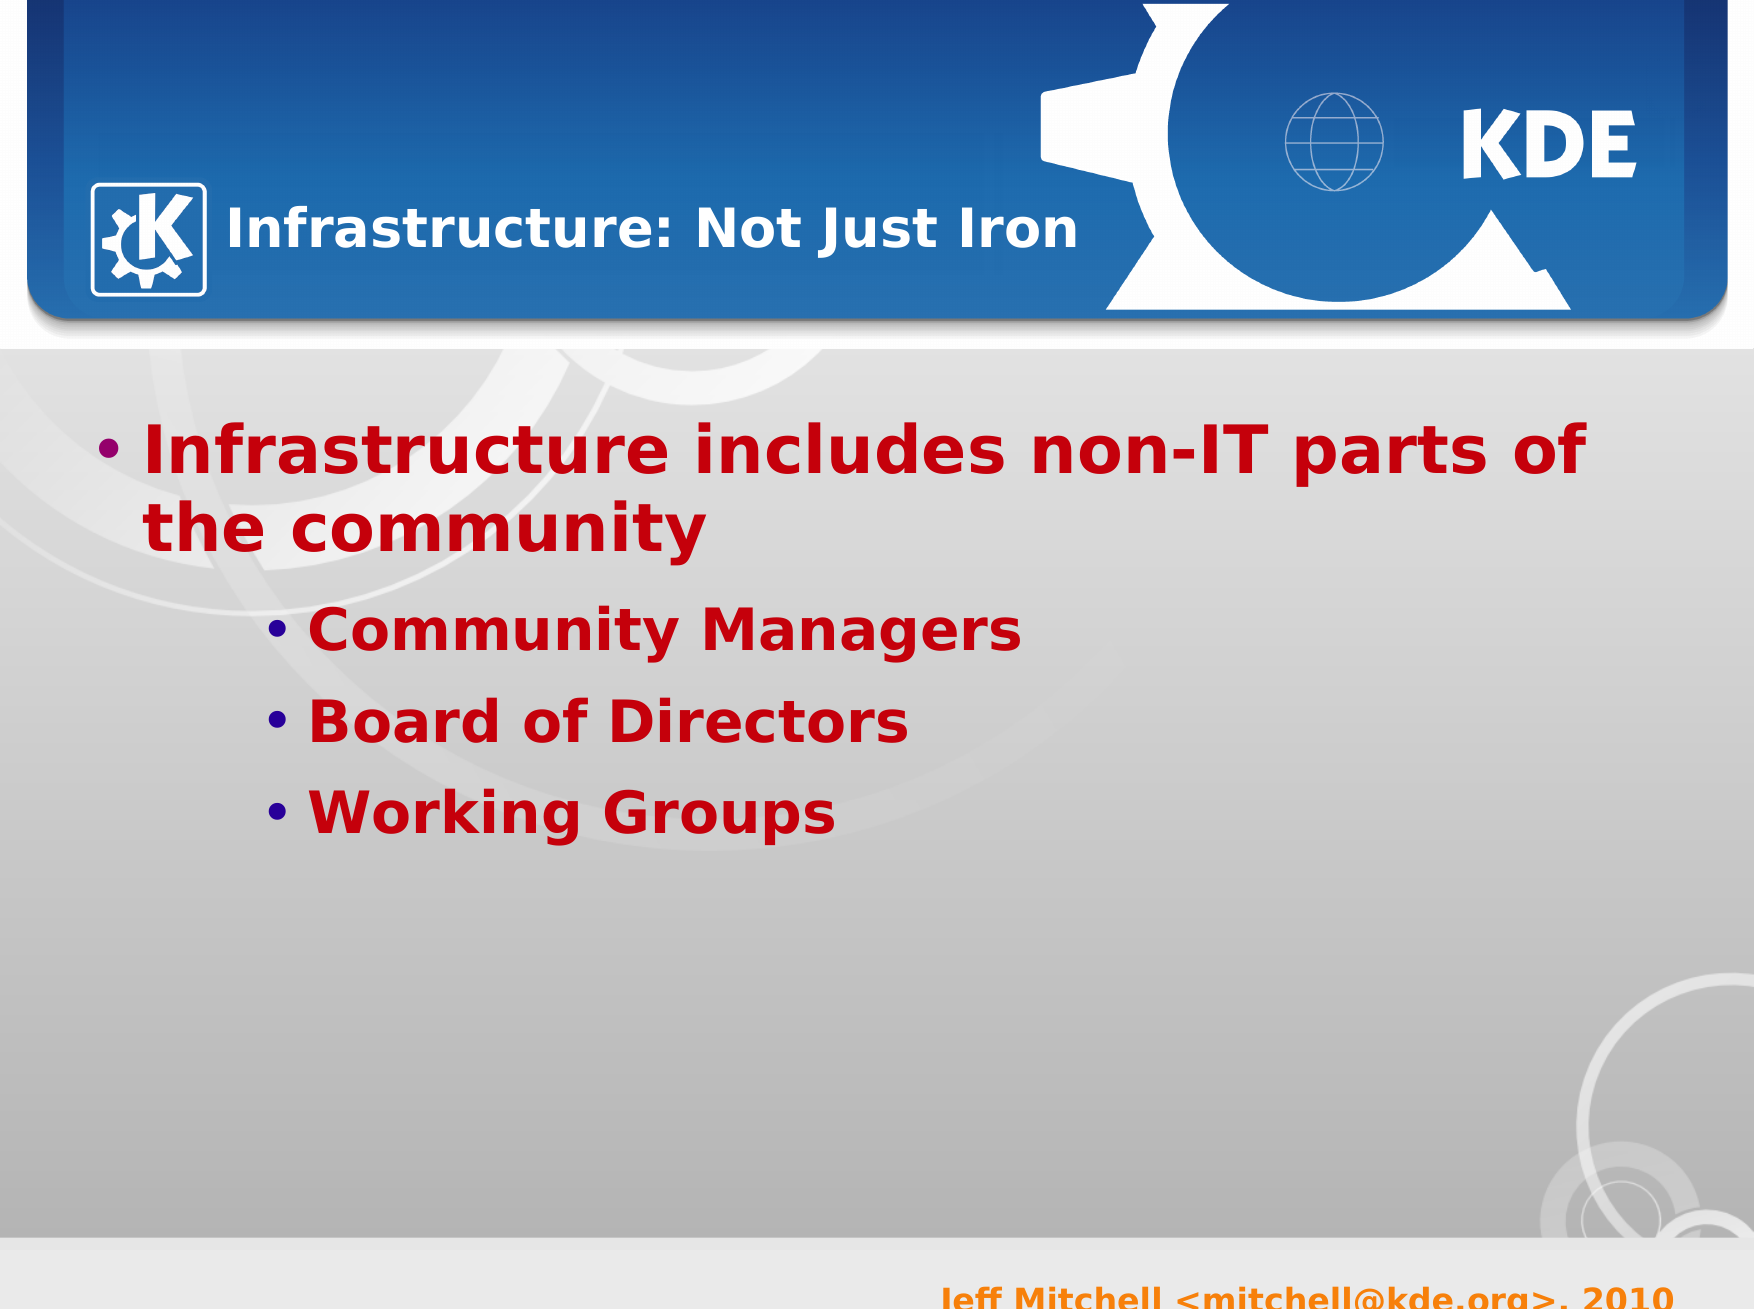

# Infrastructure: Not Just Iron
Infrastructure includes non-IT parts of the community
Community Managers
Board of Directors
Working Groups